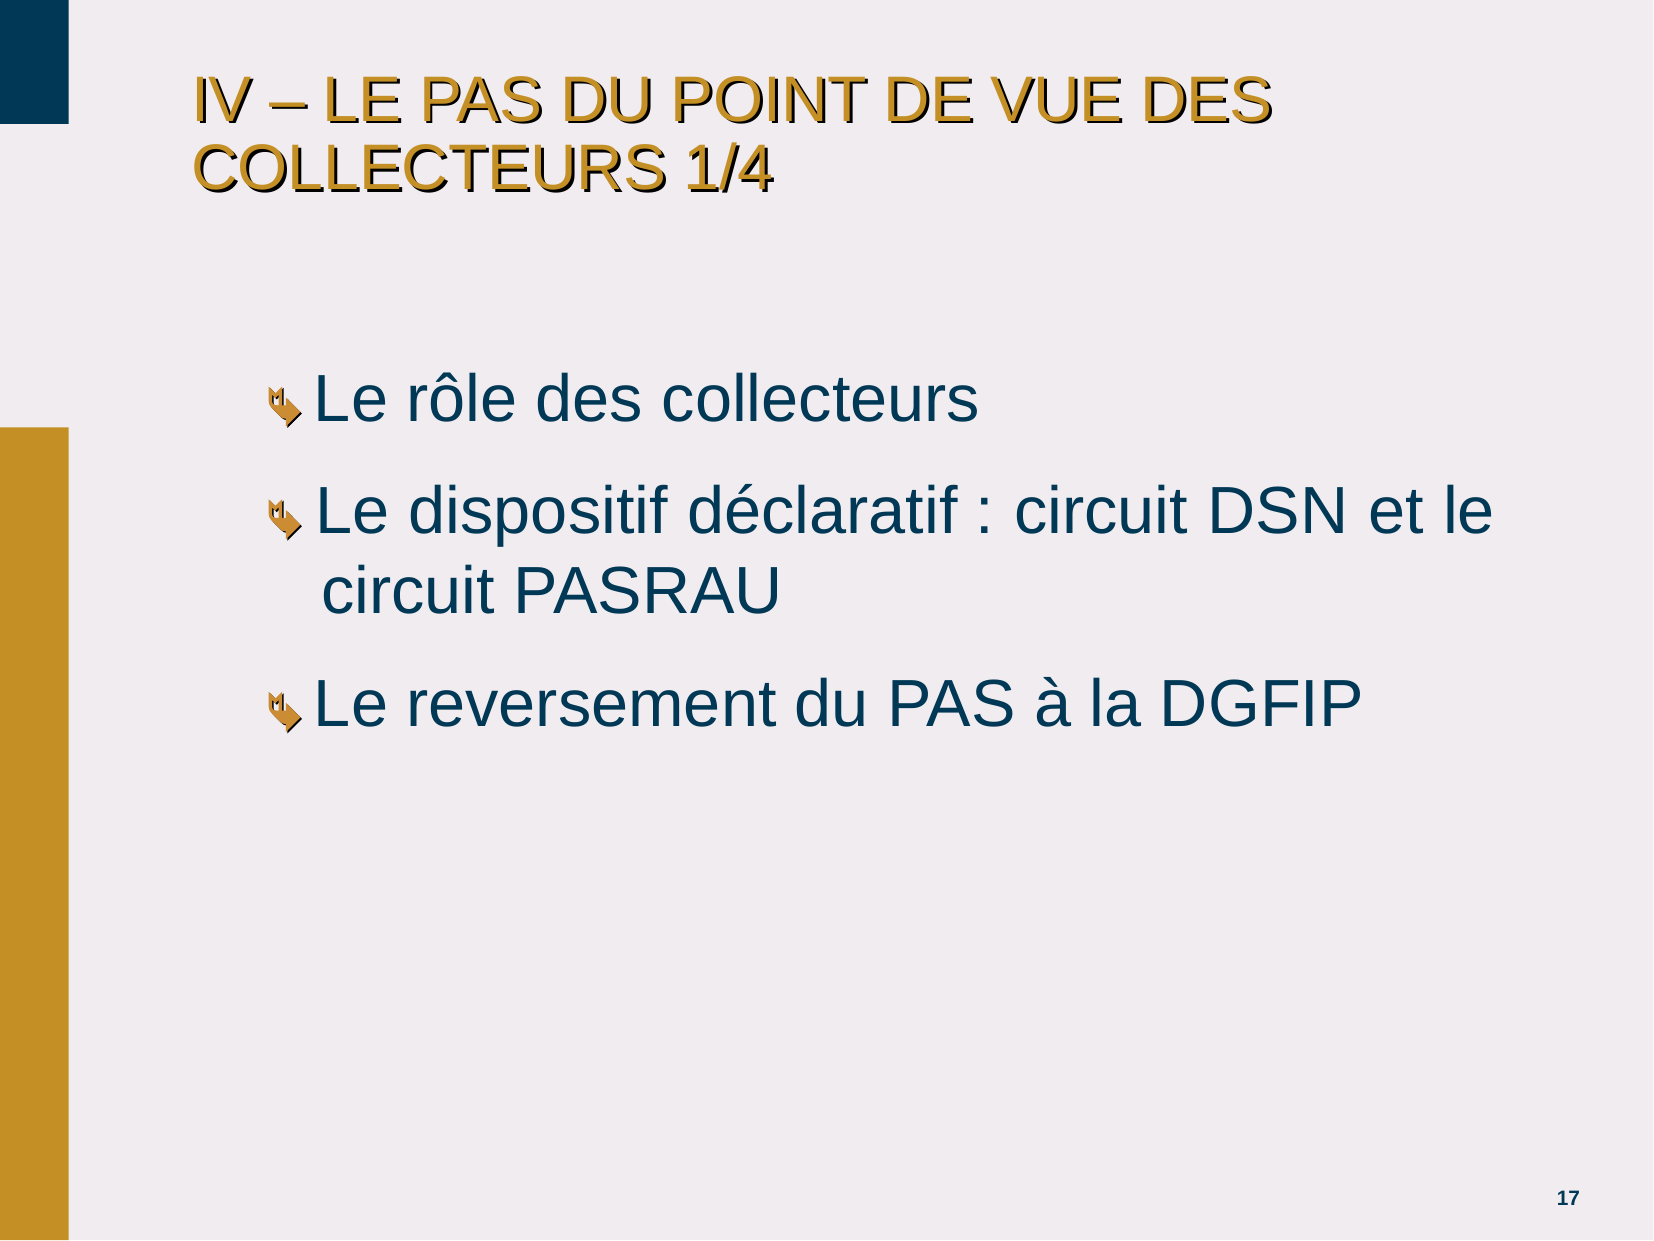

IV – LE PAS DU POINT DE VUE DES COLLECTEURS 1/4
#  Le rôle des collecteurs
 Le dispositif déclaratif : circuit DSN et le circuit PASRAU
 Le reversement du PAS à la DGFIP